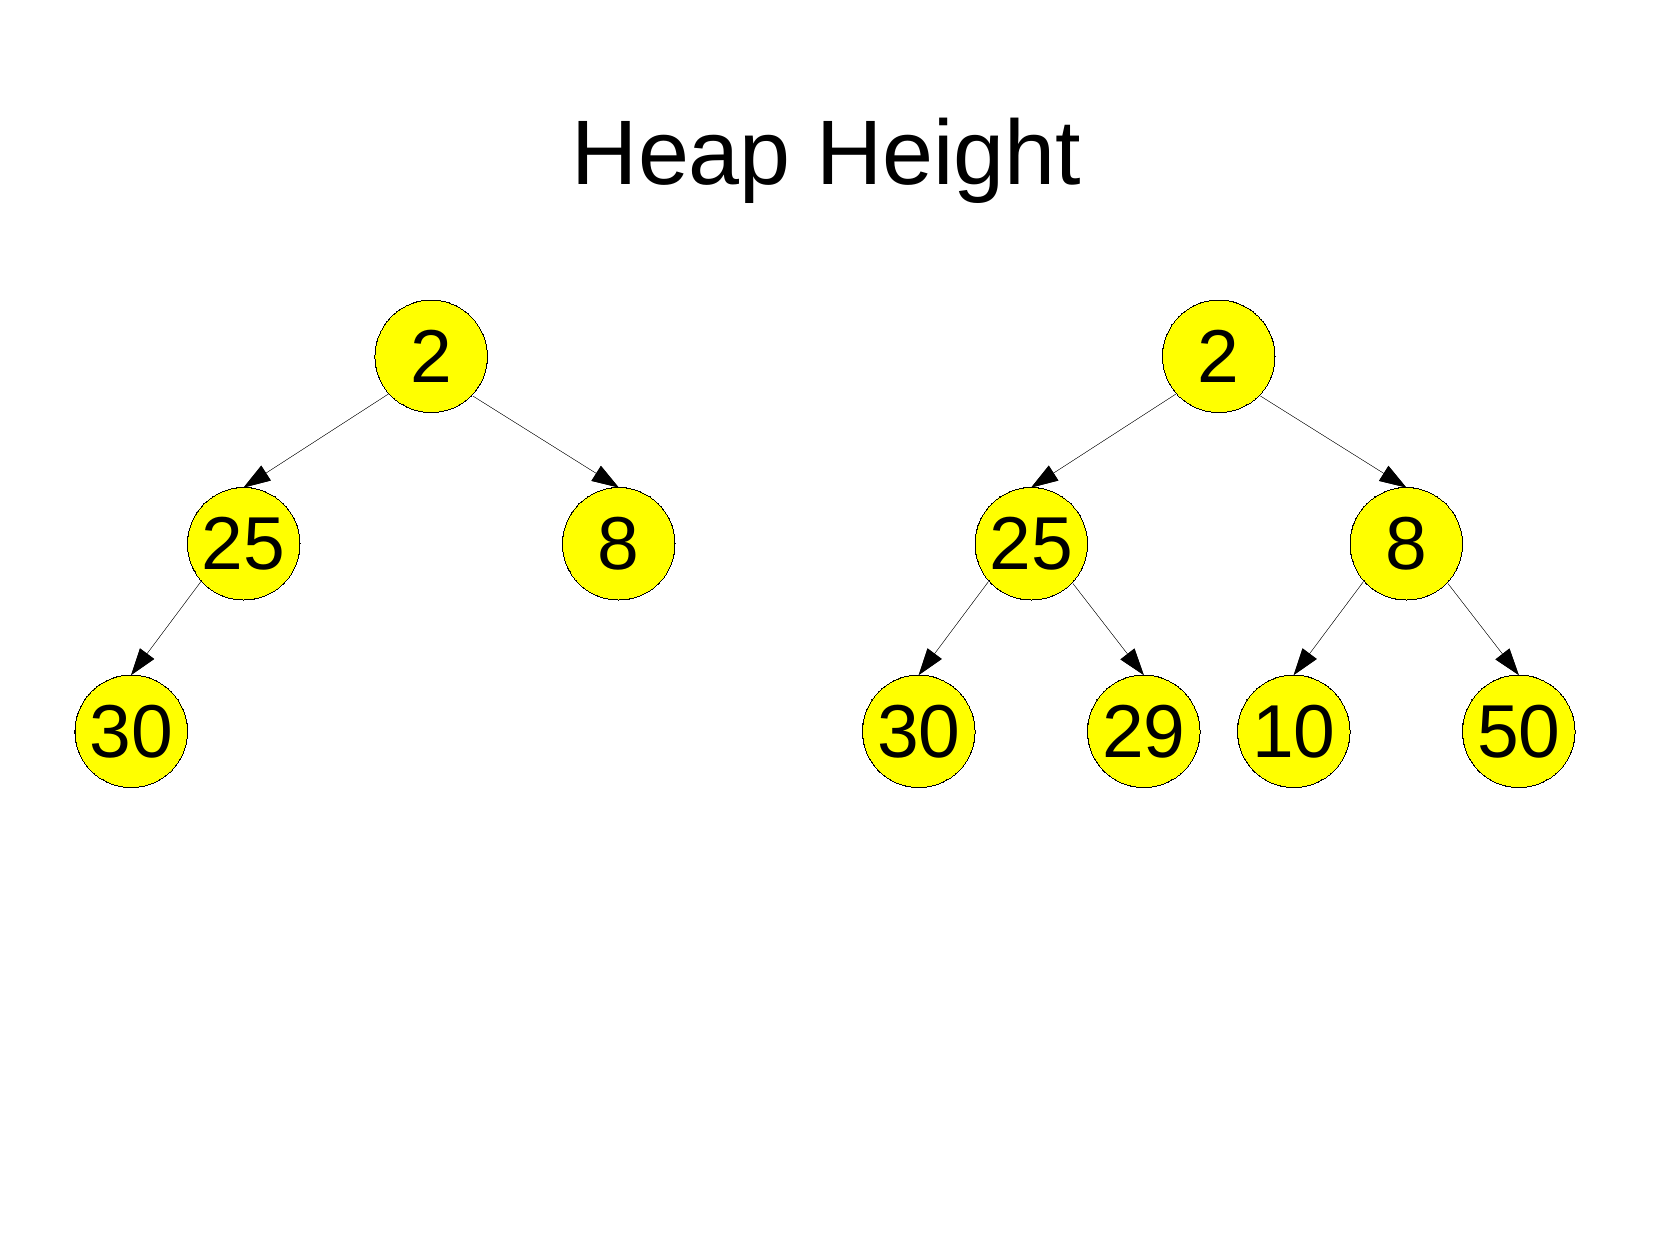

# Heap Height
2
2
25
25
8
8
25
25
8
8
30
30
30
30
29
29
10
10
50
50